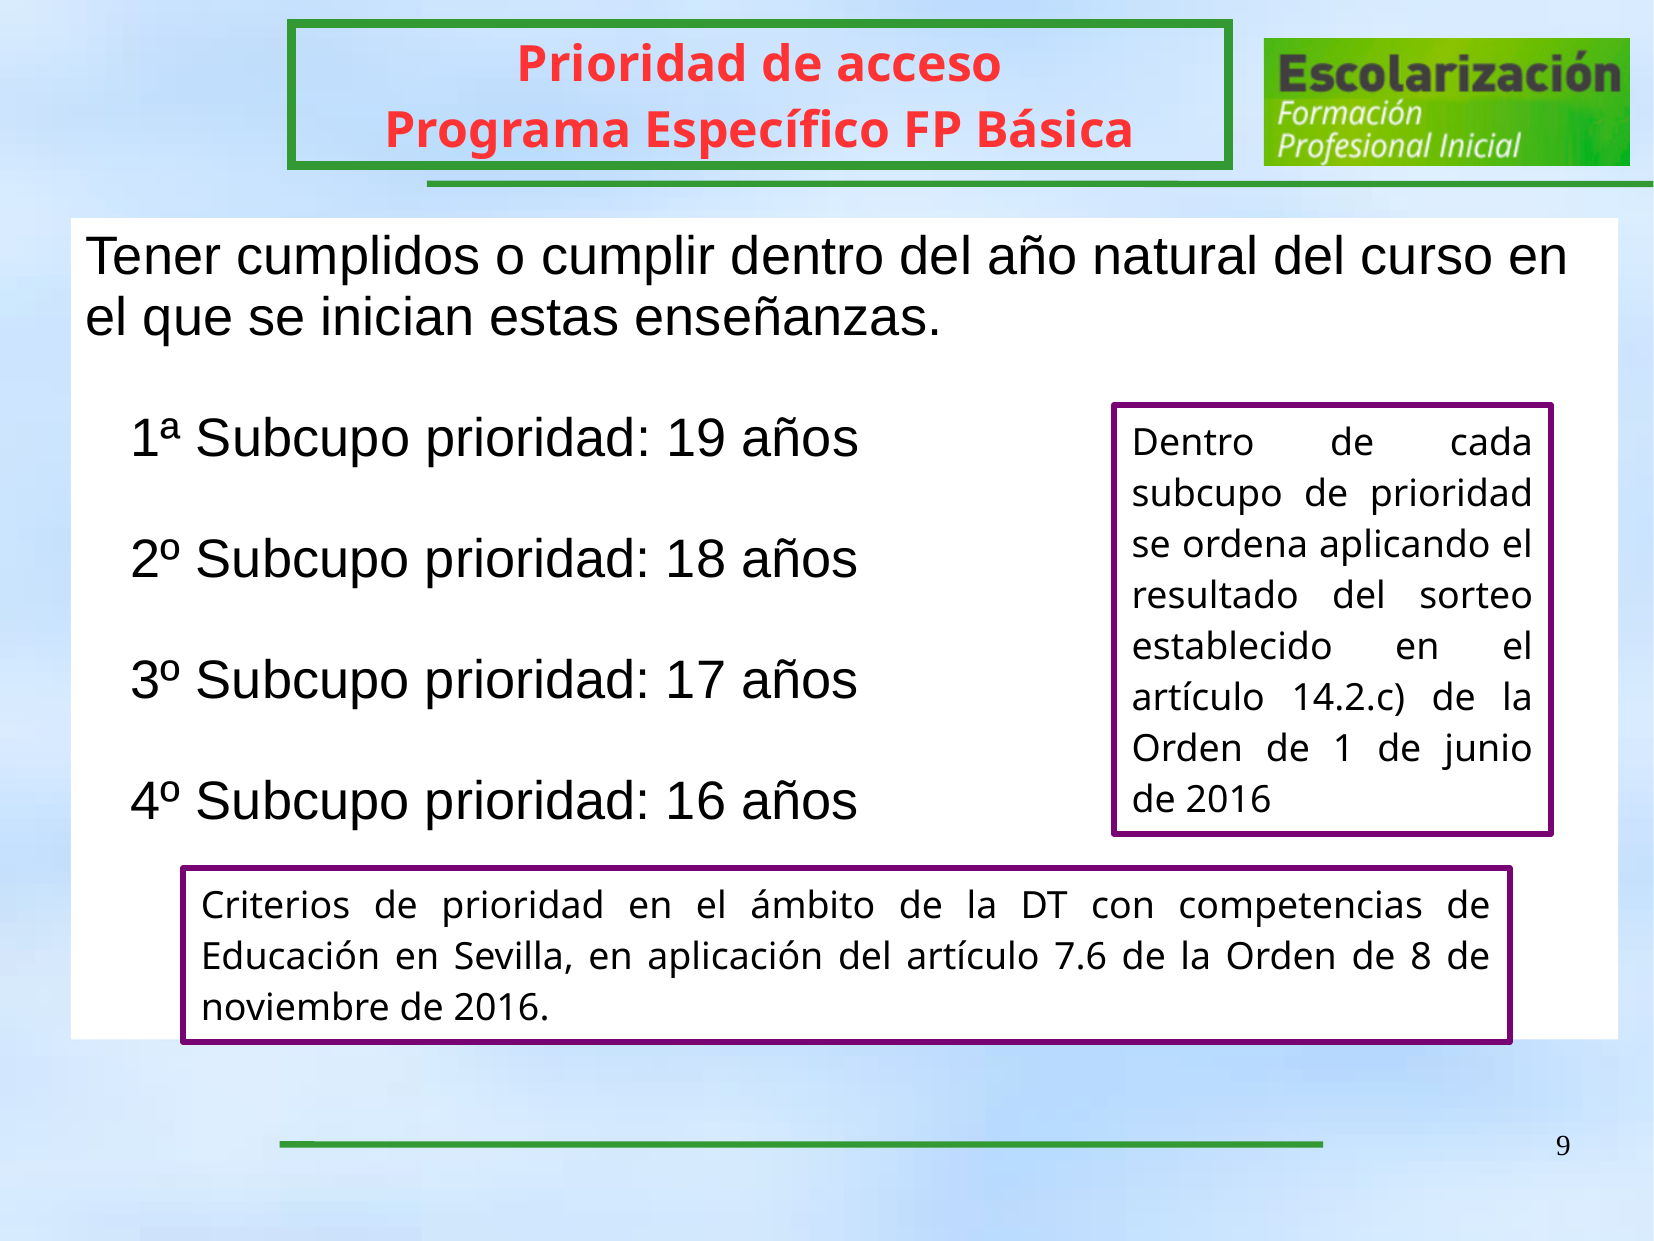

Prioridad de acceso
Programa Específico FP Básica
Tener cumplidos o cumplir dentro del año natural del curso en el que se inician estas enseñanzas.
1ª Subcupo prioridad: 19 años
2º Subcupo prioridad: 18 años
3º Subcupo prioridad: 17 años
4º Subcupo prioridad: 16 años
Dentro de cada subcupo de prioridad se ordena aplicando el resultado del sorteo establecido en el artículo 14.2.c) de la Orden de 1 de junio de 2016
Criterios de prioridad en el ámbito de la DT con competencias de Educación en Sevilla, en aplicación del artículo 7.6 de la Orden de 8 de noviembre de 2016.
9